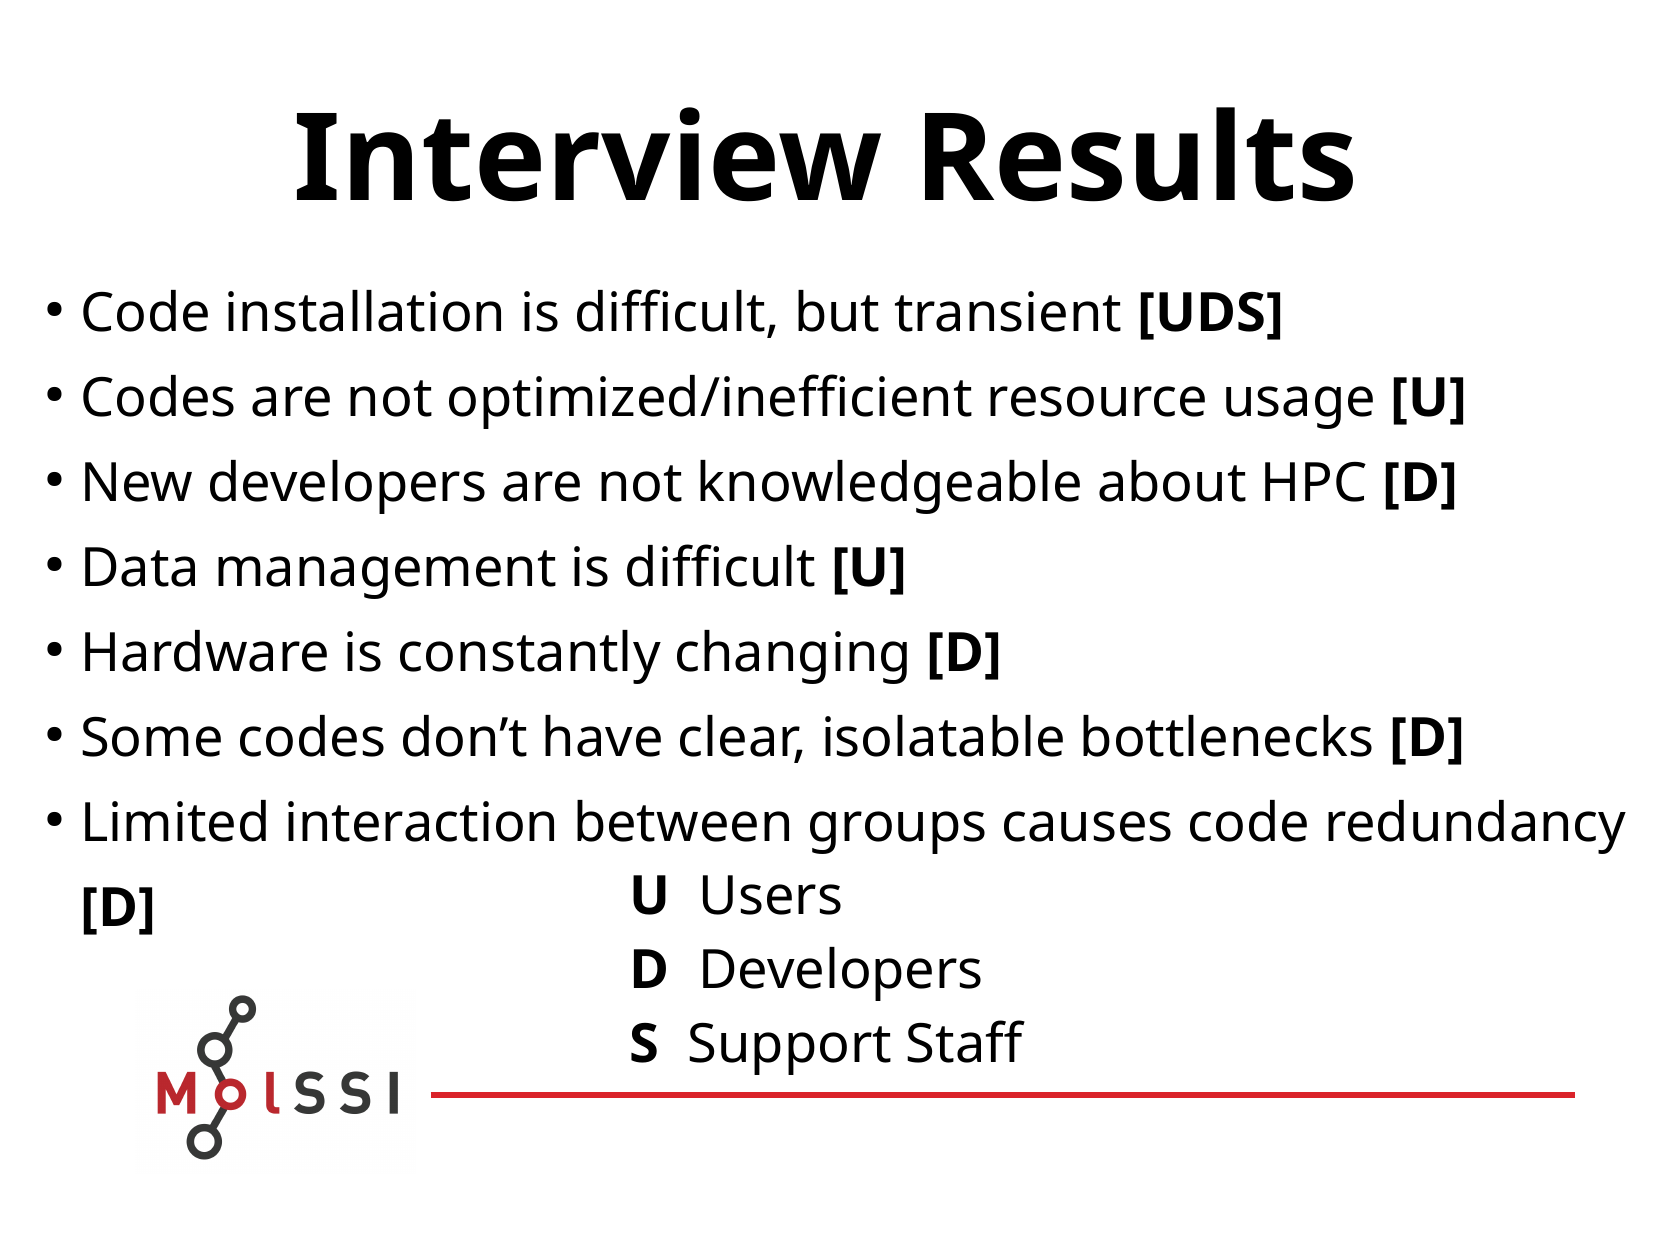

# Interview Results
Code installation is difficult, but transient [UDS]
Codes are not optimized/inefficient resource usage [U]
New developers are not knowledgeable about HPC [D]
Data management is difficult [U]
Hardware is constantly changing [D]
Some codes don’t have clear, isolatable bottlenecks [D]
Limited interaction between groups causes code redundancy [D]
U Users
D Developers
S Support Staff